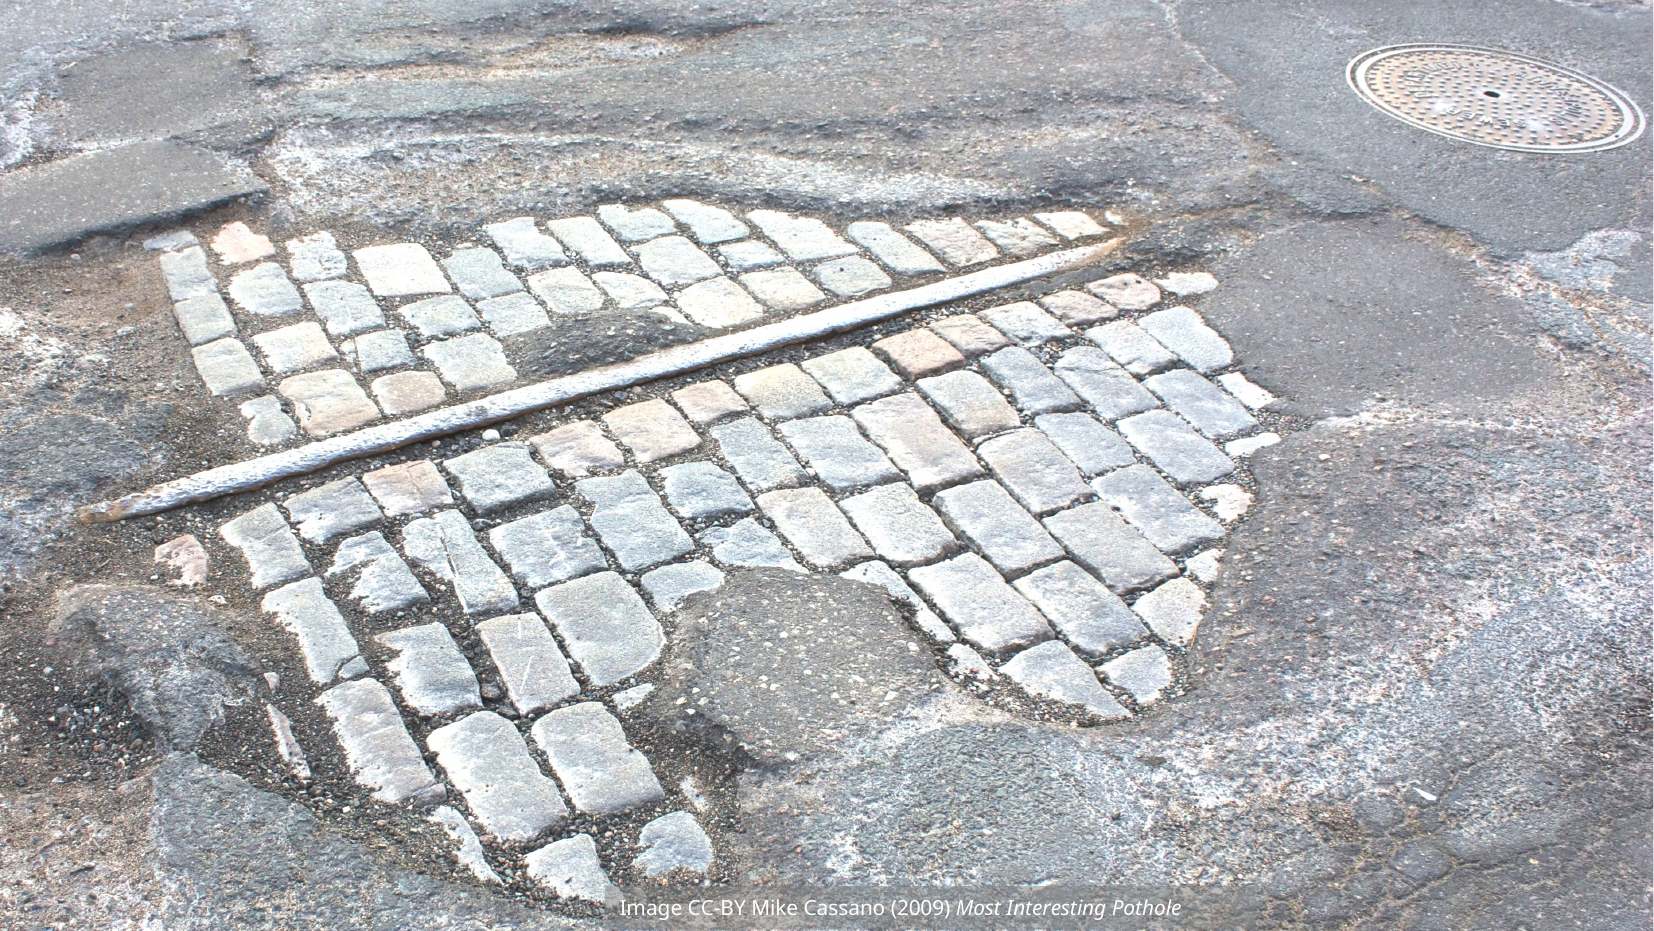

Image CC-BY Mike Cassano (2009) Most Interesting Pothole
85
Systems Changes: Errors and Breakdowns; Approaches; Learning
March 2019